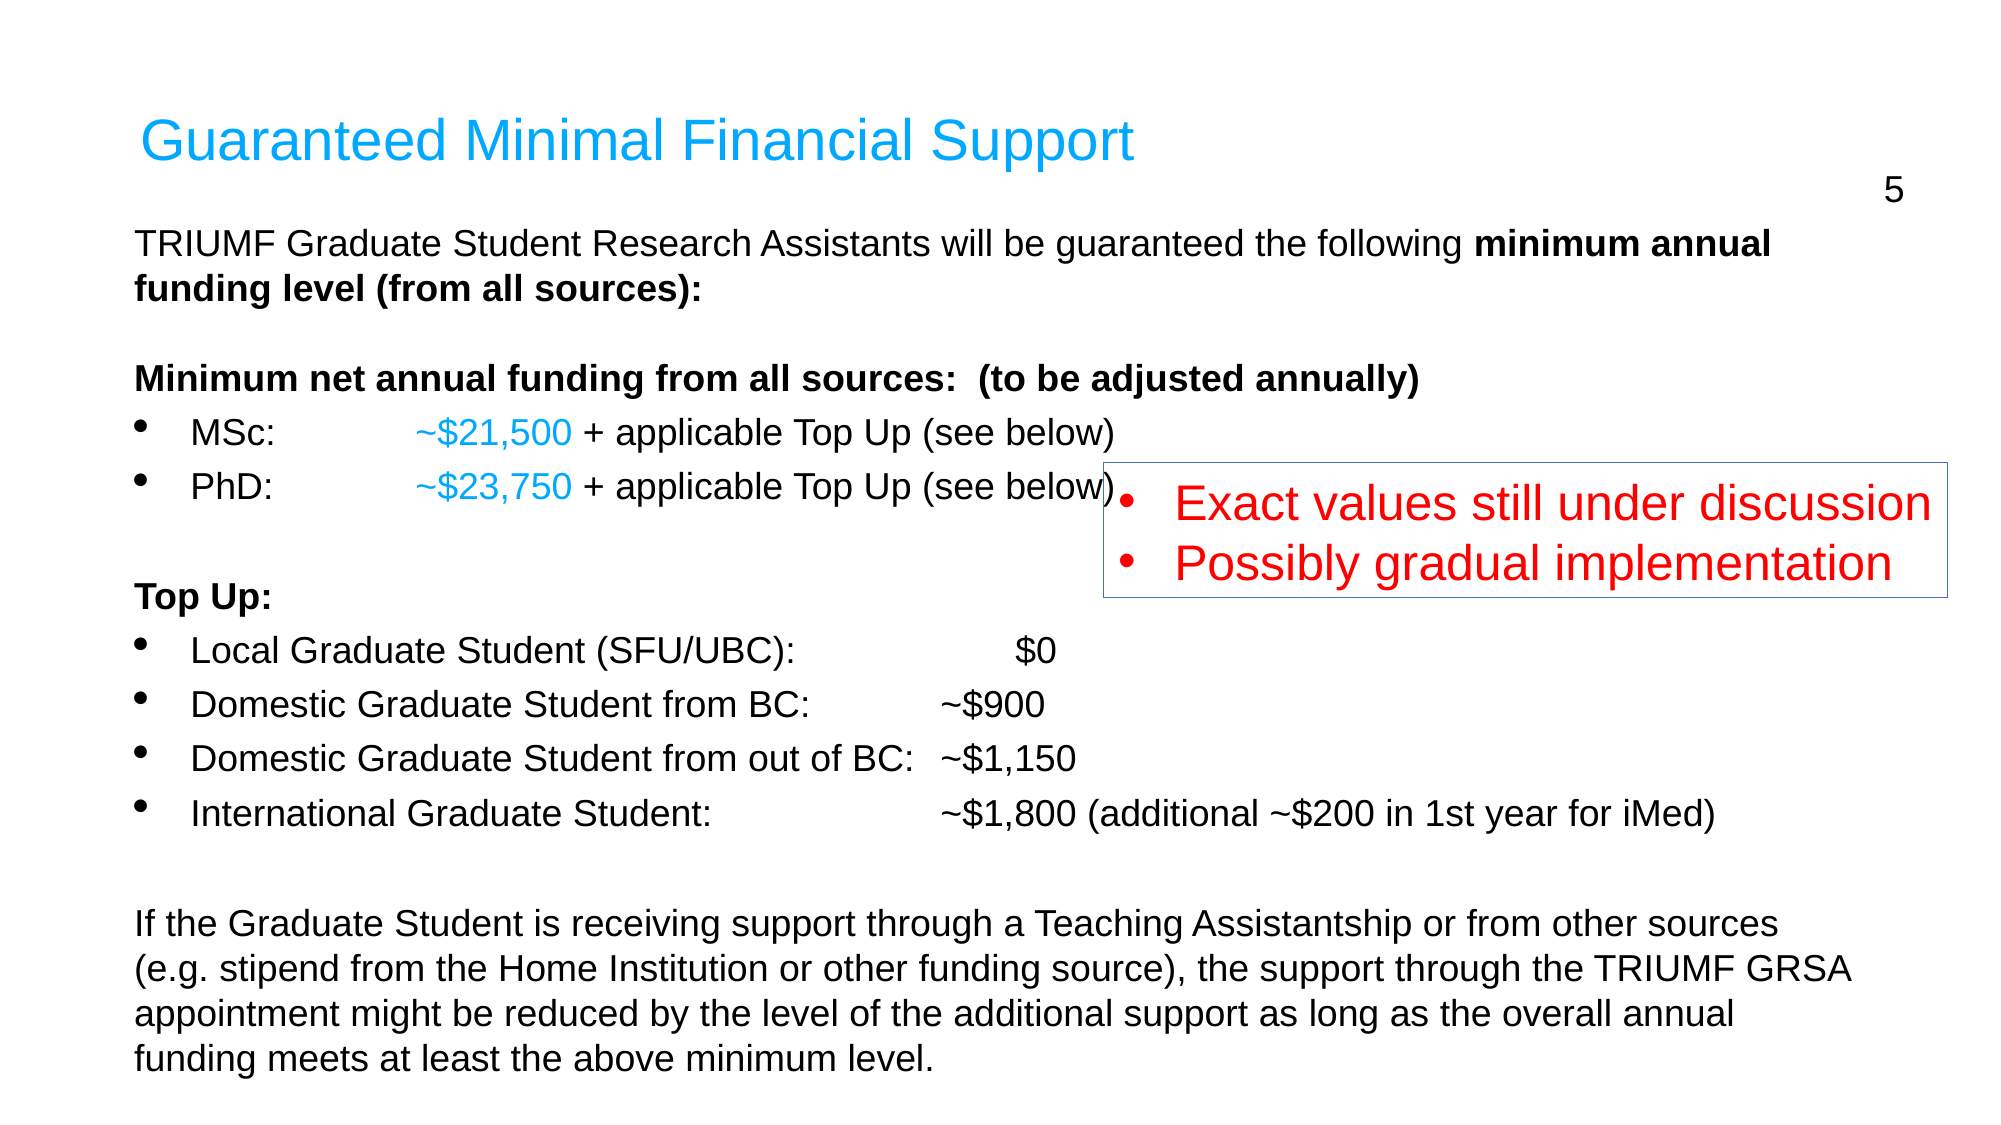

Guaranteed Minimal Financial Support
TRIUMF Graduate Student Research Assistants will be guaranteed the following minimum annual funding level (from all sources):
Minimum net annual funding from all sources: (to be adjusted annually)
MSc:		~$21,500 + applicable Top Up (see below)
PhD:		~$23,750 + applicable Top Up (see below)
Top Up:
Local Graduate Student (SFU/UBC):			$0
Domestic Graduate Student from BC:		~$900
Domestic Graduate Student from out of BC:	~$1,150
International Graduate Student:				~$1,800 (additional ~$200 in 1st year for iMed)
If the Graduate Student is receiving support through a Teaching Assistantship or from other sources (e.g. stipend from the Home Institution or other funding source), the support through the TRIUMF GRSA appointment might be reduced by the level of the additional support as long as the overall annual funding meets at least the above minimum level.
Exact values still under discussion
Possibly gradual implementation